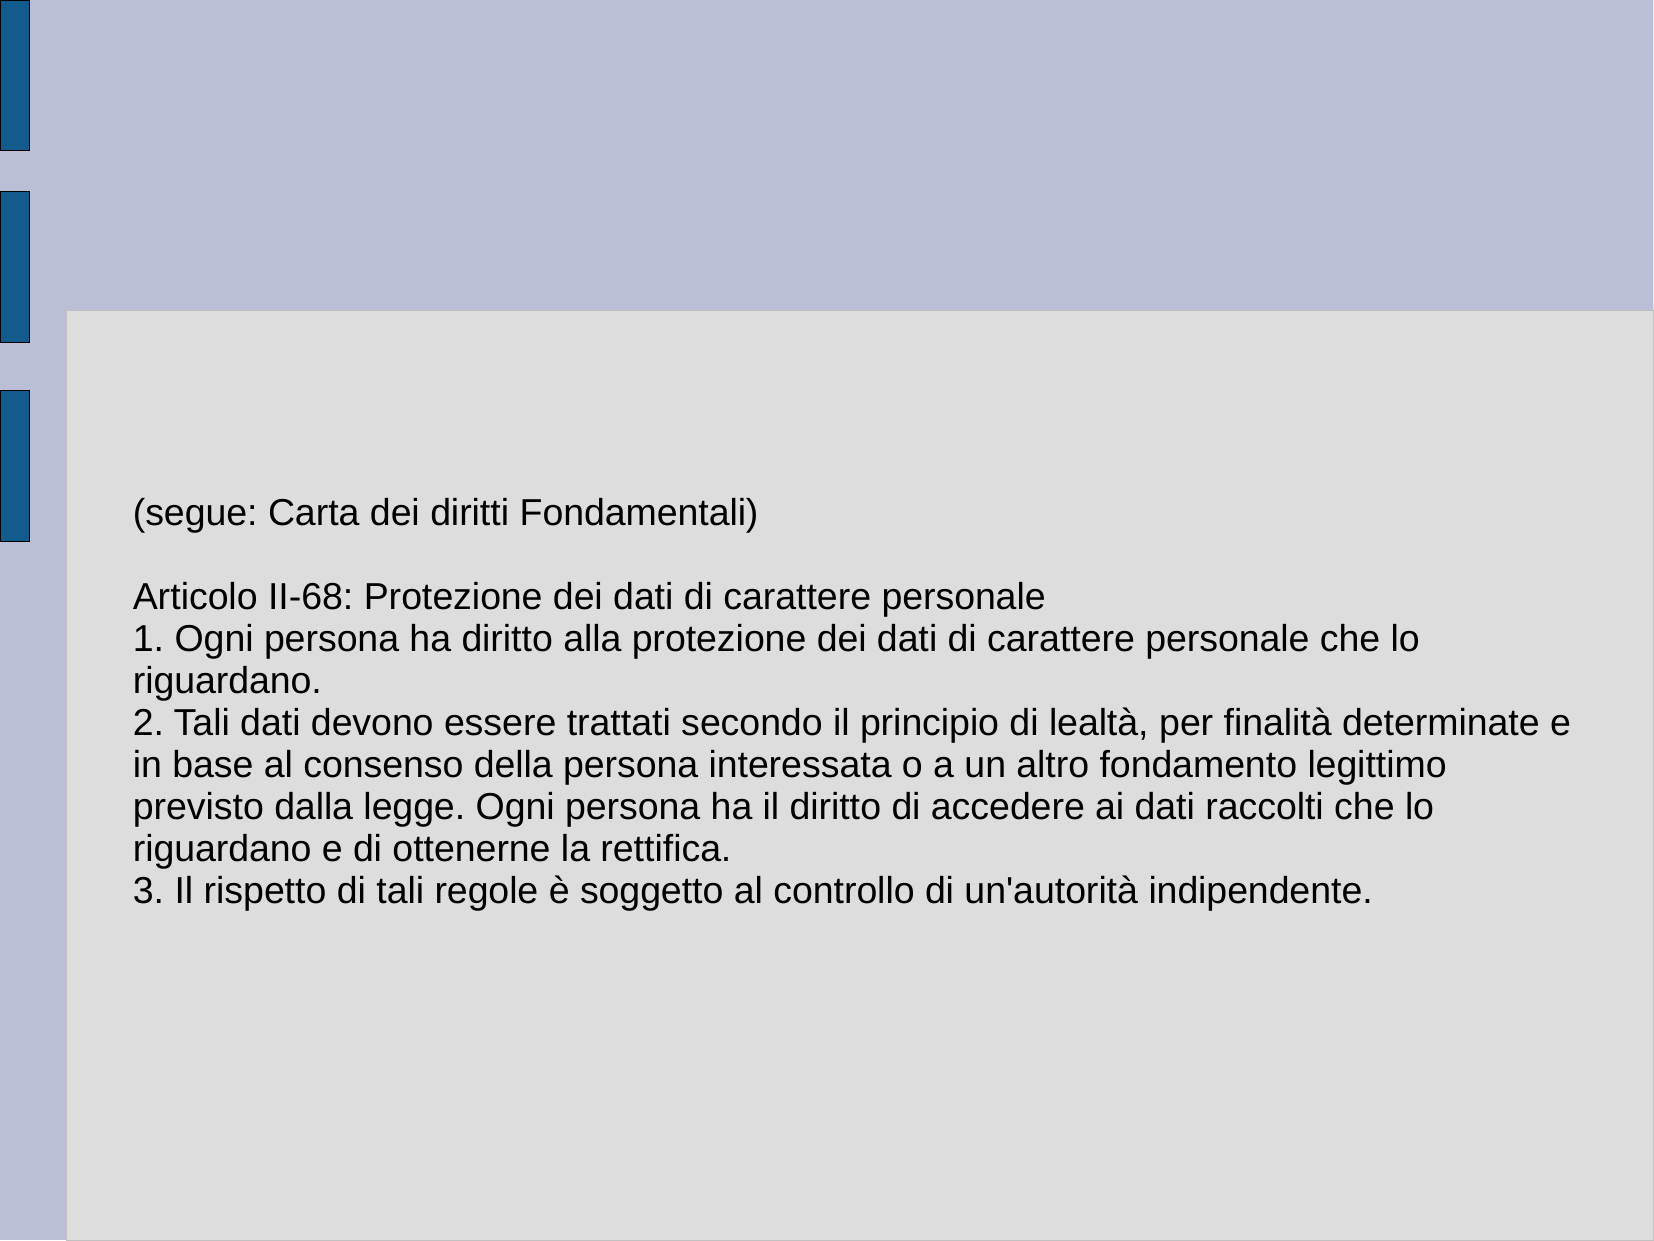

(segue: Carta dei diritti Fondamentali)
Articolo II-68: Protezione dei dati di carattere personale
1. Ogni persona ha diritto alla protezione dei dati di carattere personale che lo riguardano.
2. Tali dati devono essere trattati secondo il principio di lealtà, per finalità determinate e in base al consenso della persona interessata o a un altro fondamento legittimo previsto dalla legge. Ogni persona ha il diritto di accedere ai dati raccolti che lo riguardano e di ottenerne la rettifica.
3. Il rispetto di tali regole è soggetto al controllo di un'autorità indipendente.